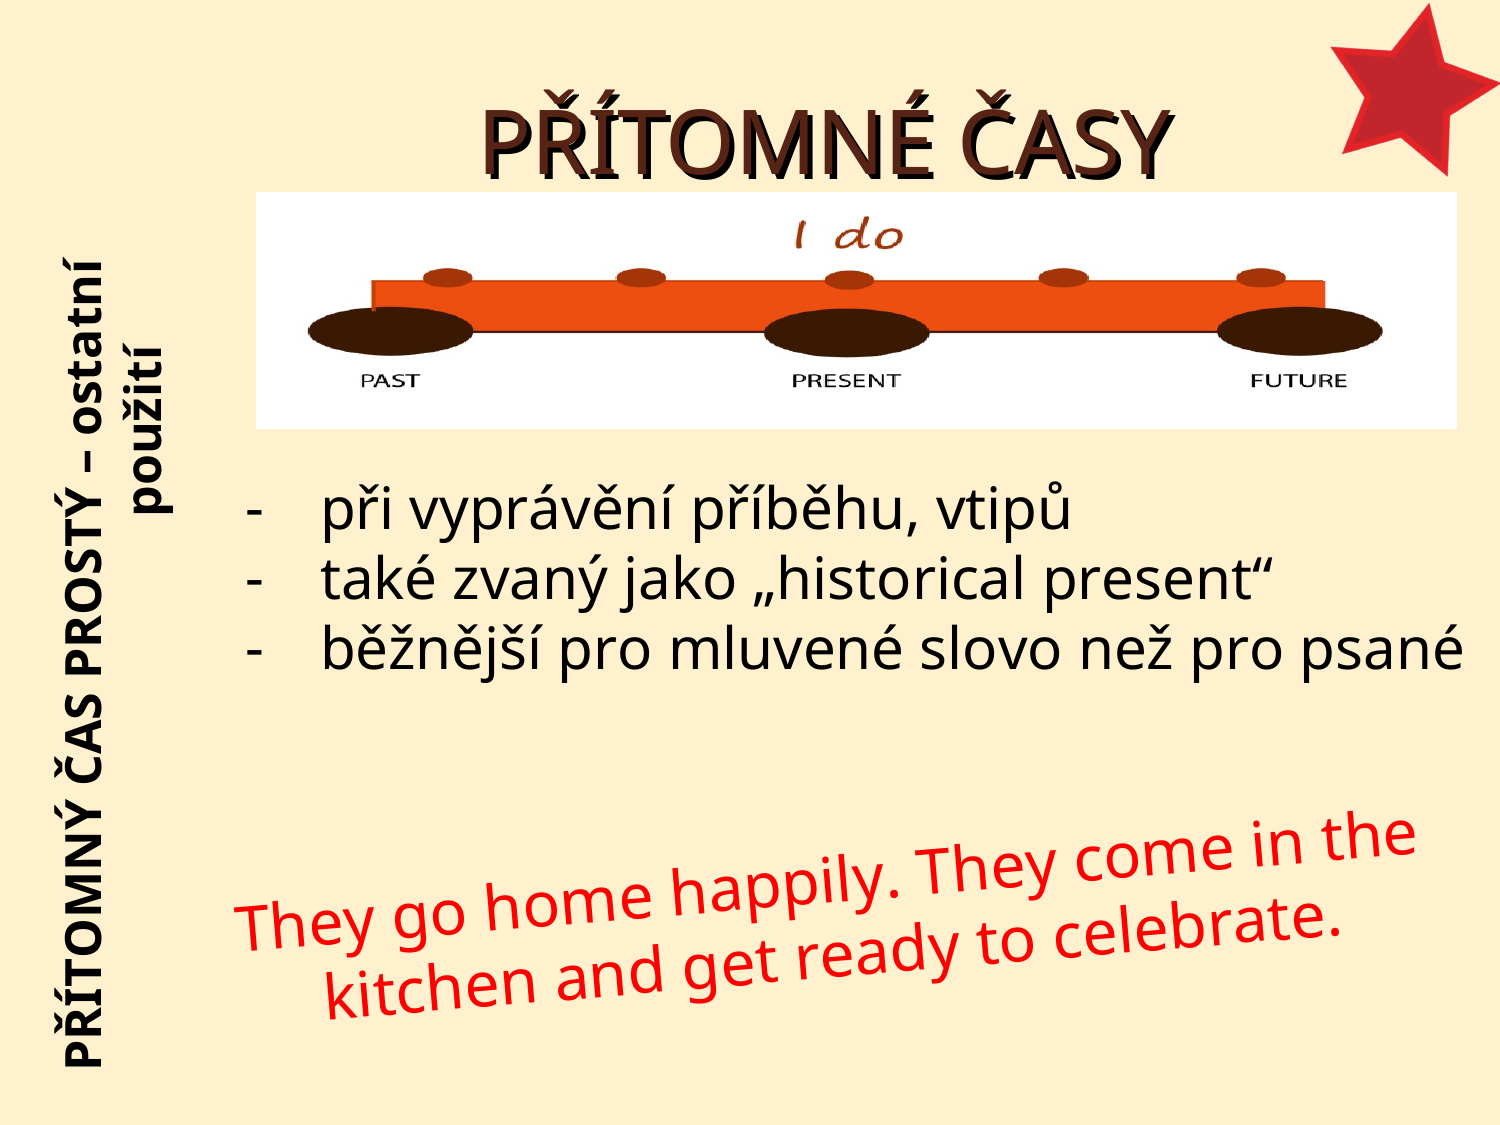

# PŘÍTOMNÉ ČASY
při vyprávění příběhu, vtipů
také zvaný jako „historical present“
běžnější pro mluvené slovo než pro psané
PŘÍTOMNÝ ČAS PROSTÝ – ostatní 				 použití
They go home happily. They come in the kitchen and get ready to celebrate.